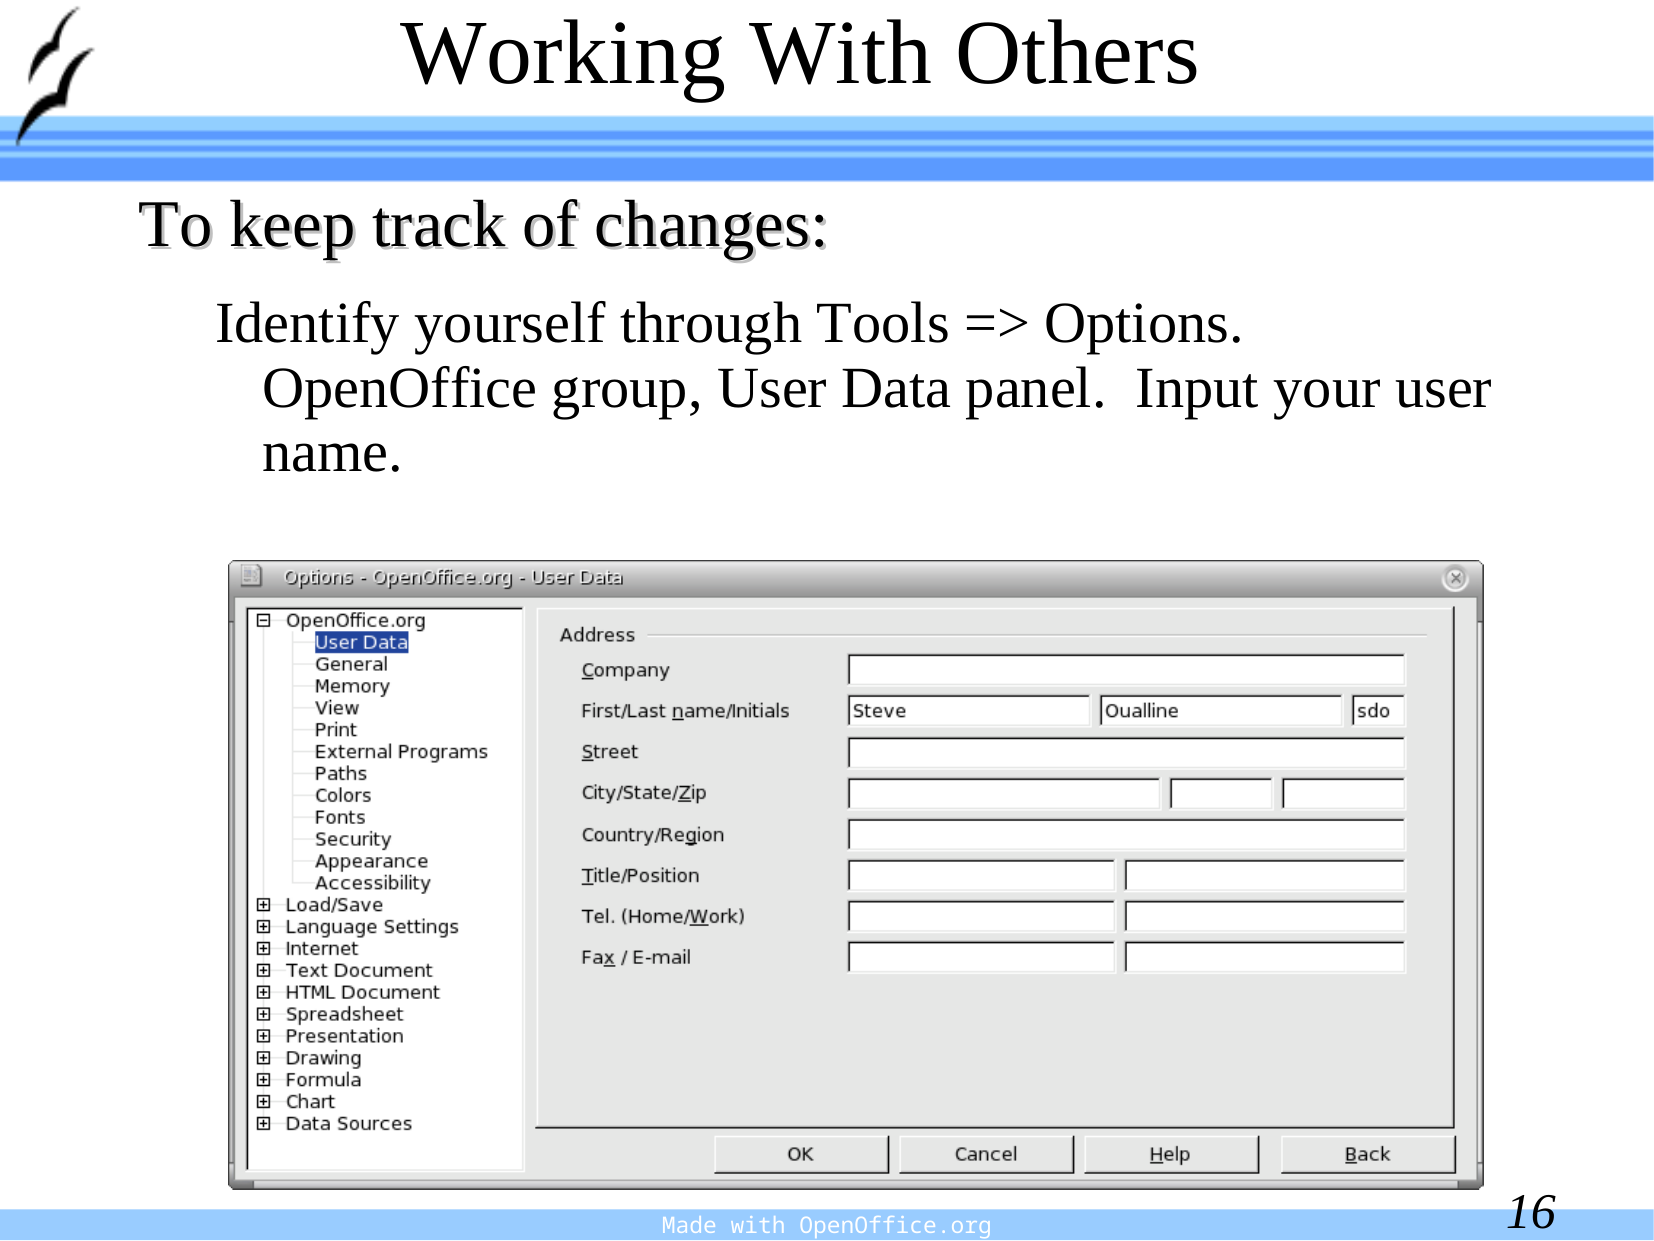

# Working With Others
To keep track of changes:
Identify yourself through Tools => Options. OpenOffice group, User Data panel. Input your user name.